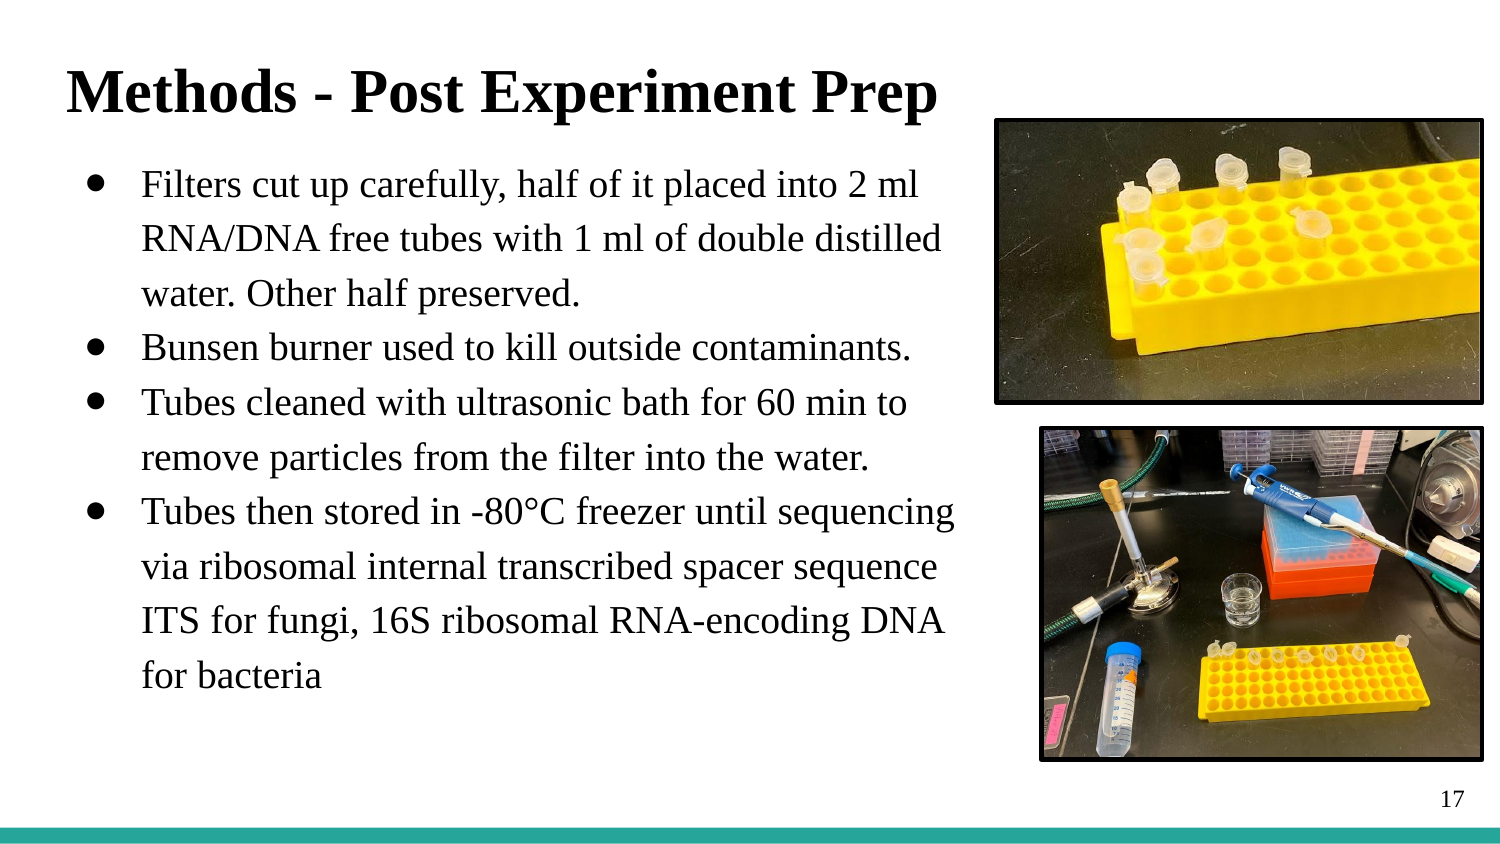

# Methods - Post Experiment Prep
Filters cut up carefully, half of it placed into 2 ml RNA/DNA free tubes with 1 ml of double distilled water. Other half preserved.
Bunsen burner used to kill outside contaminants.
Tubes cleaned with ultrasonic bath for 60 min to remove particles from the filter into the water.
Tubes then stored in -80°C freezer until sequencing via ribosomal internal transcribed spacer sequence ITS for fungi, 16S ribosomal RNA-encoding DNA for bacteria